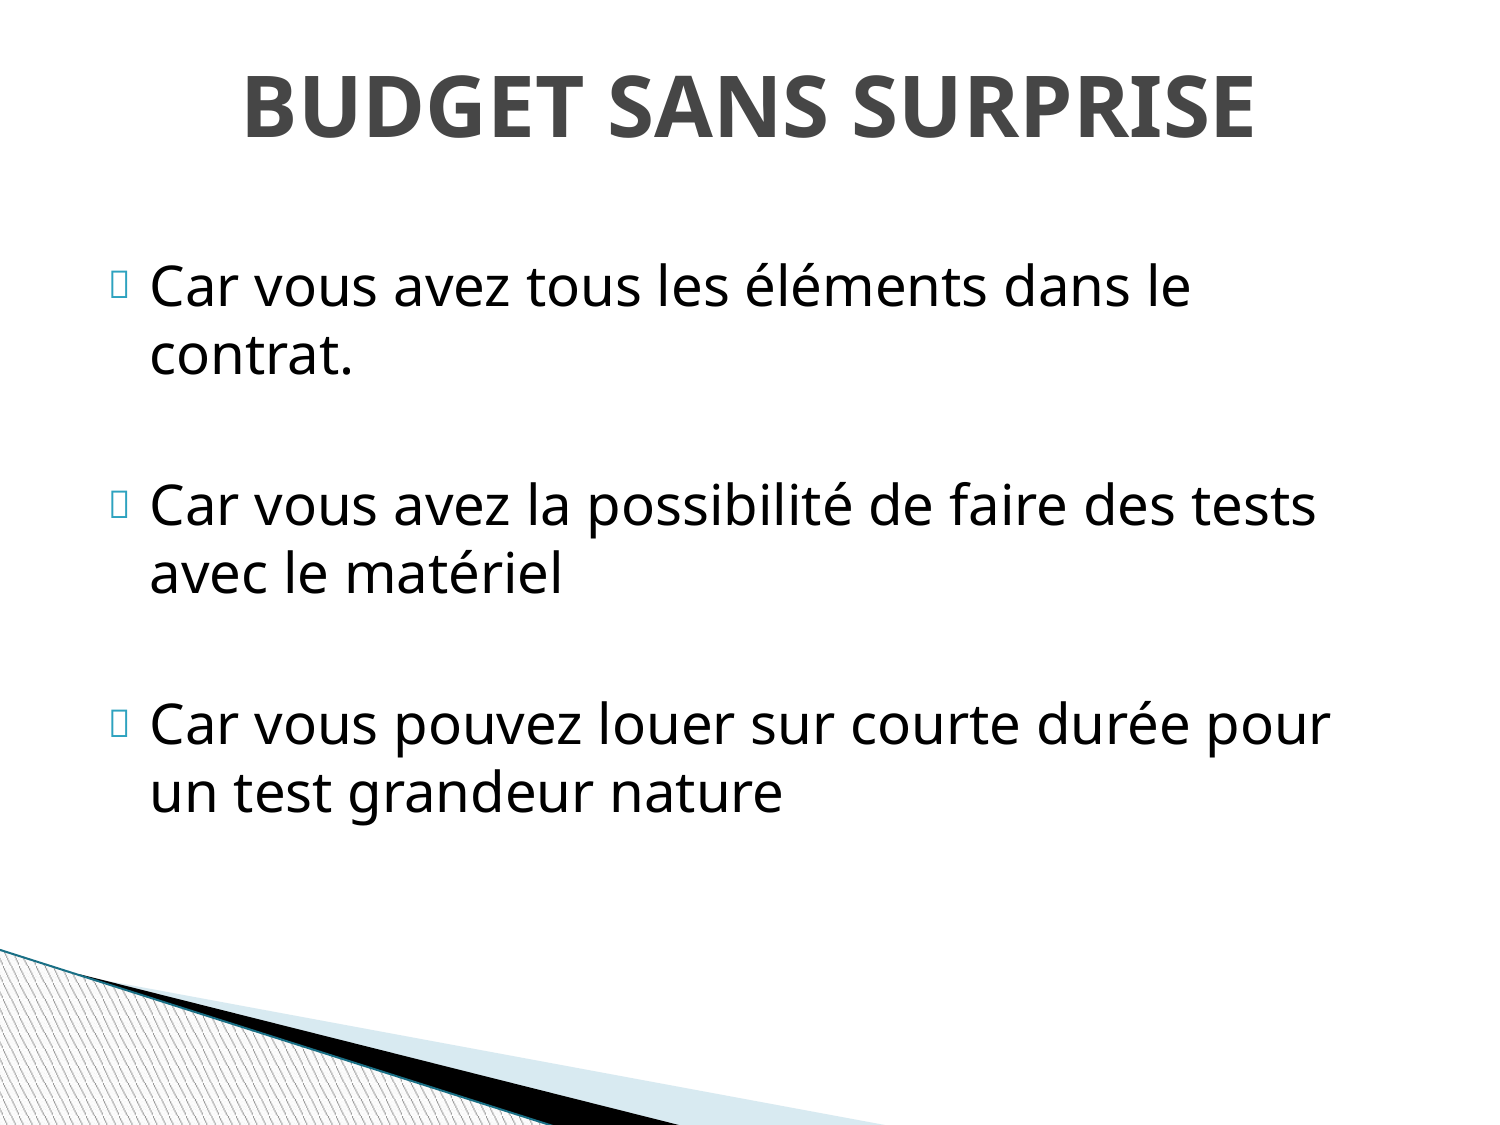

BUDGET SANS SURPRISE
# Car vous avez tous les éléments dans le contrat.
Car vous avez la possibilité de faire des tests avec le matériel
Car vous pouvez louer sur courte durée pour un test grandeur nature